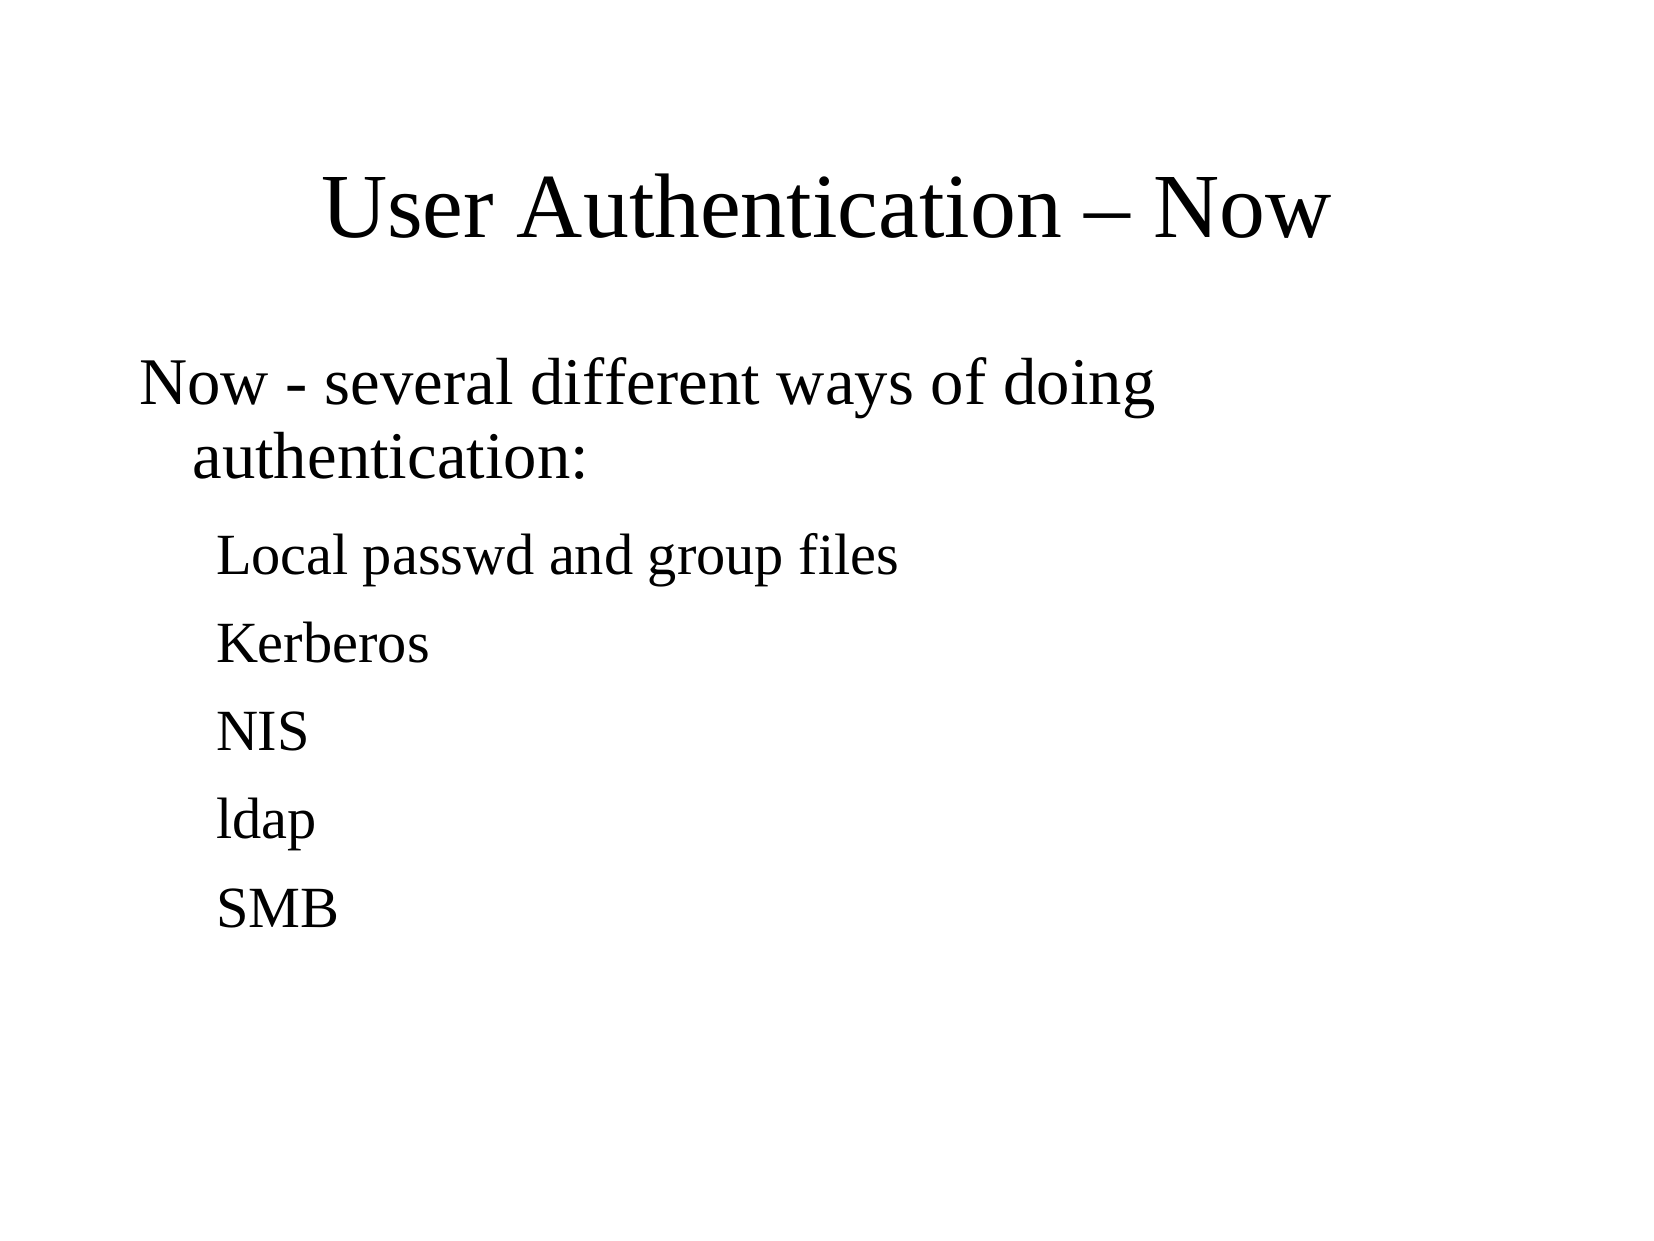

# User Authentication – Now
Now - several different ways of doing authentication:
Local passwd and group files
Kerberos
NIS
ldap
SMB